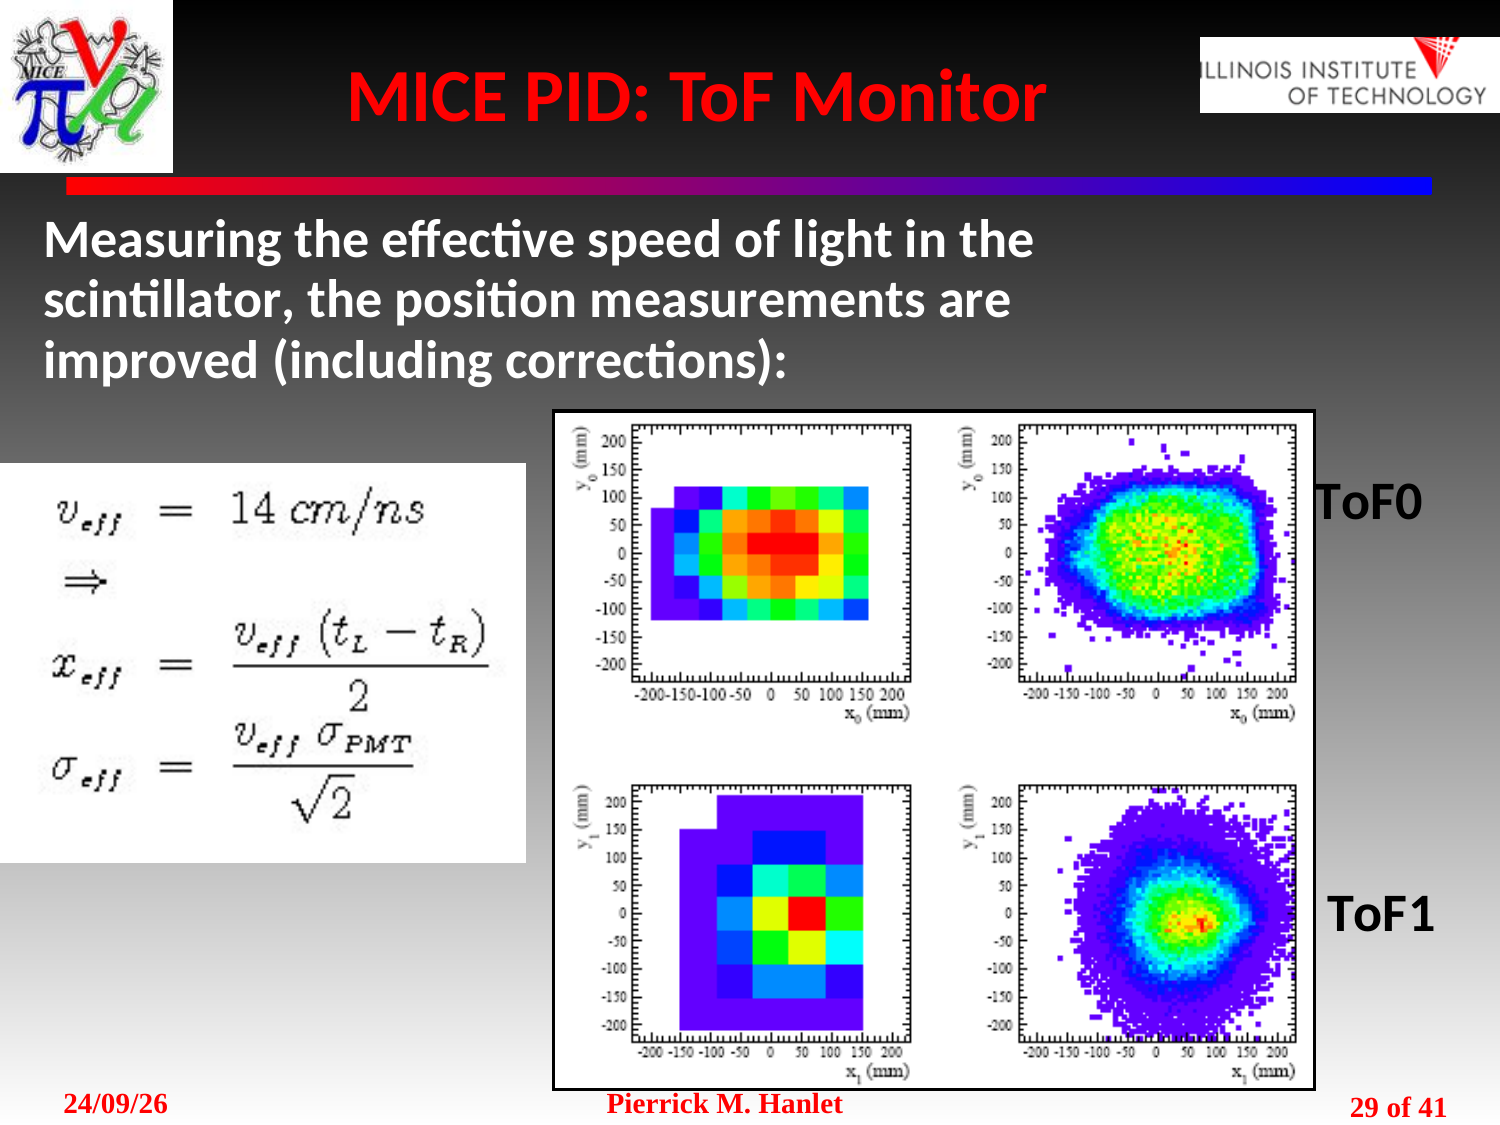

# MICE PID: ToF Monitor
Measuring the effective speed of light in the
scintillator, the position measurements are
improved (including corrections):
ToF0
ToF1
29
Pierrick Hanlet